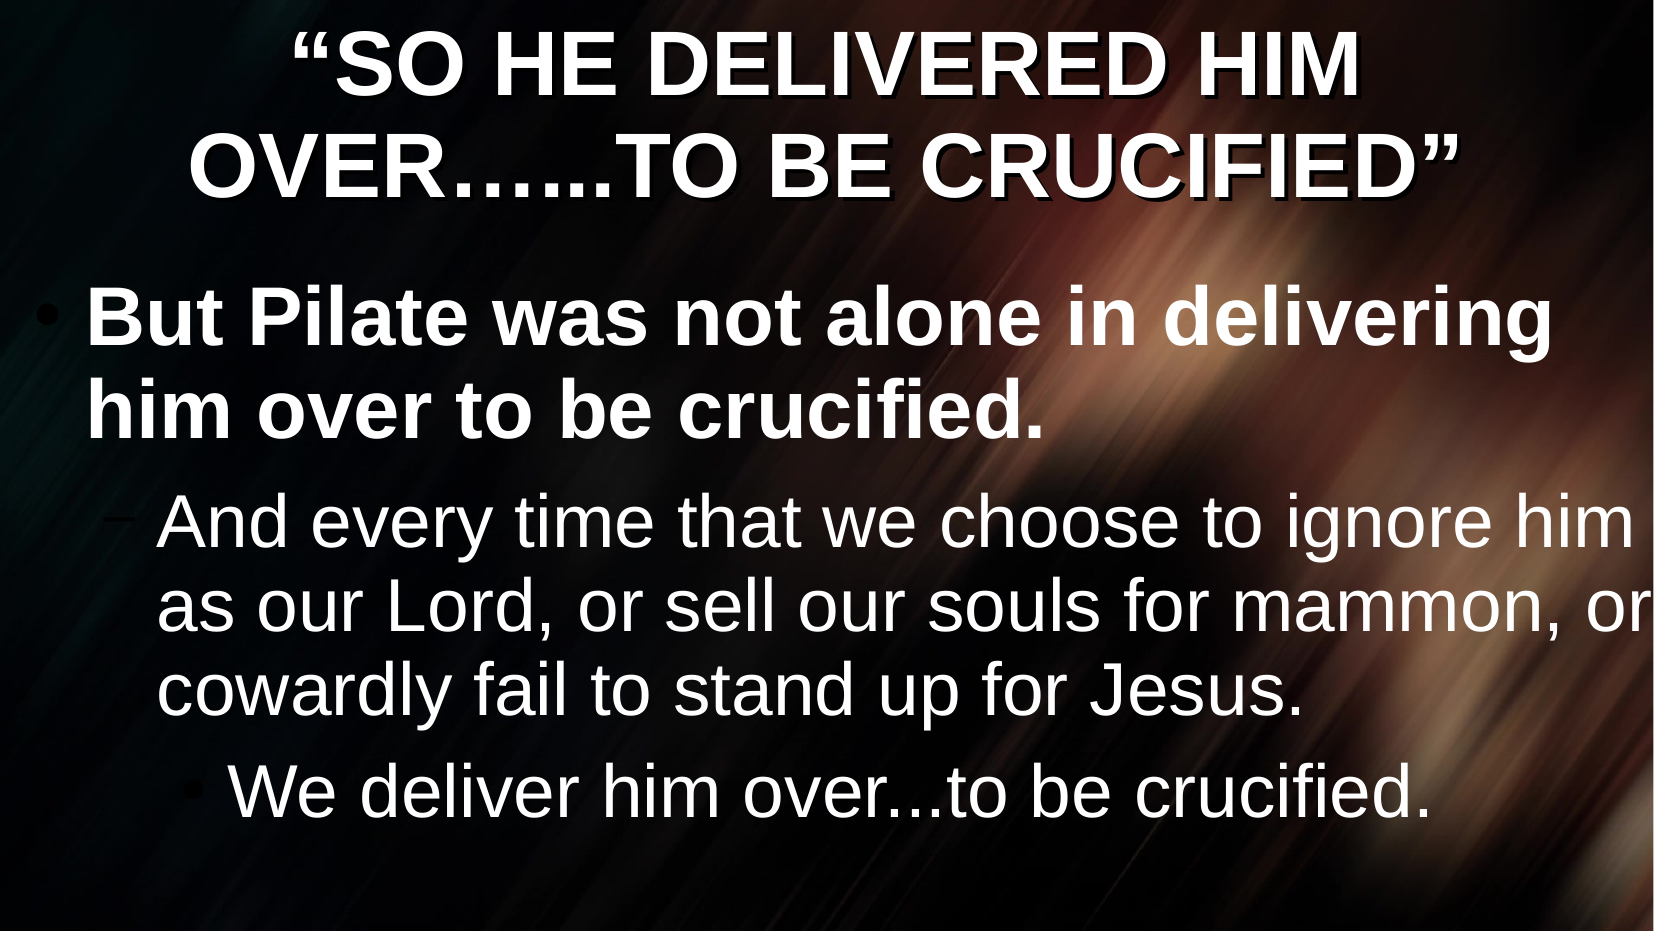

# “SO HE DELIVERED HIM OVER…...TO BE CRUCIFIED”
But Pilate was not alone in delivering him over to be crucified.
And every time that we choose to ignore him as our Lord, or sell our souls for mammon, or cowardly fail to stand up for Jesus.
We deliver him over...to be crucified.